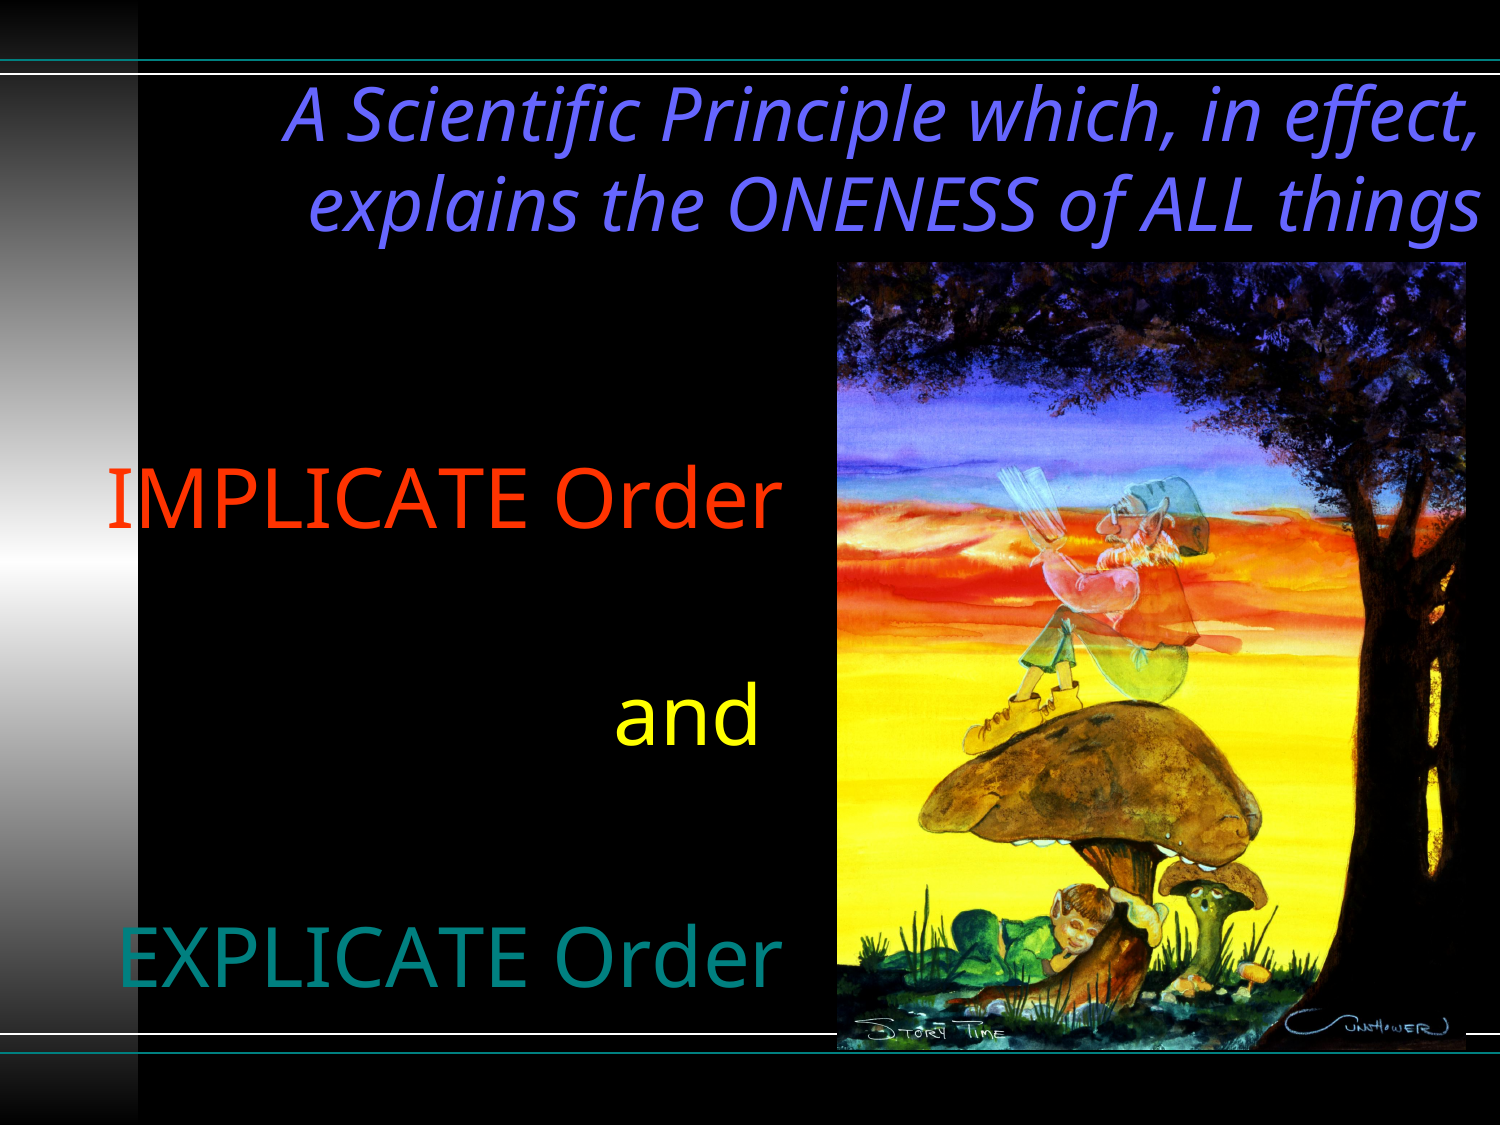

# A Scientific Principle which, in effect, explains the ONENESS of ALL things
IMPLICATE Order
and
EXPLICATE Order